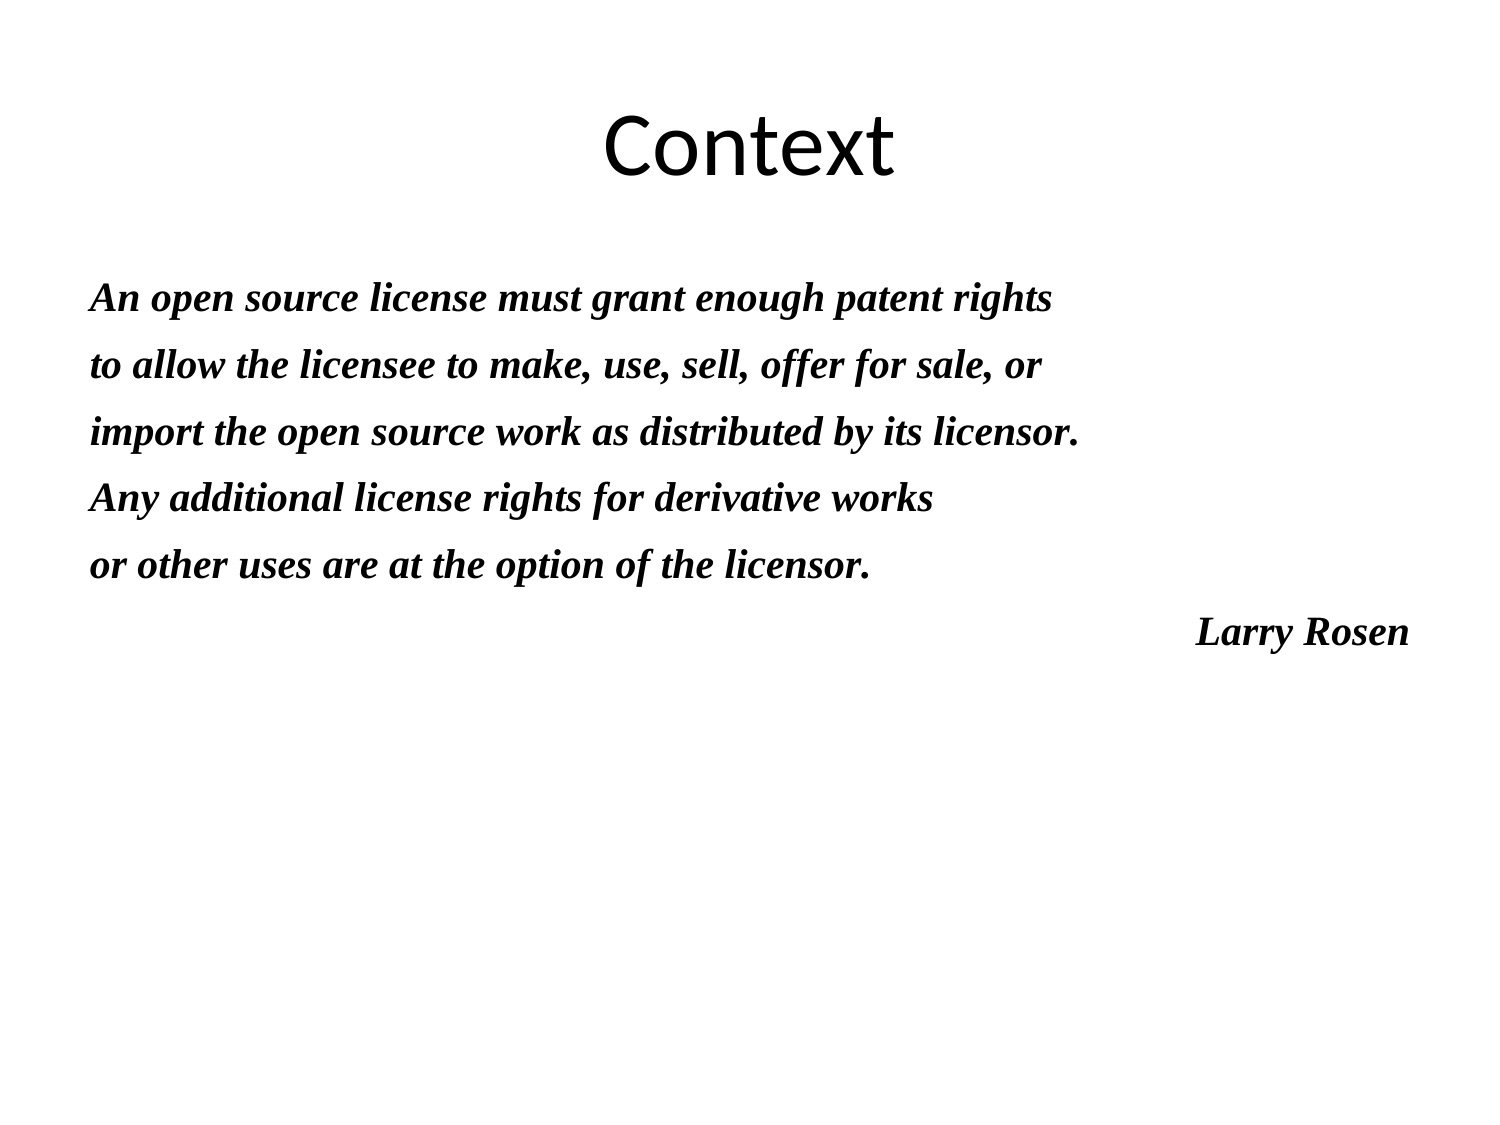

# Context
An open source license must grant enough patent rights
to allow the licensee to make, use, sell, offer for sale, or
import the open source work as distributed by its licensor.
Any additional license rights for derivative works
or other uses are at the option of the licensor.
Larry Rosen